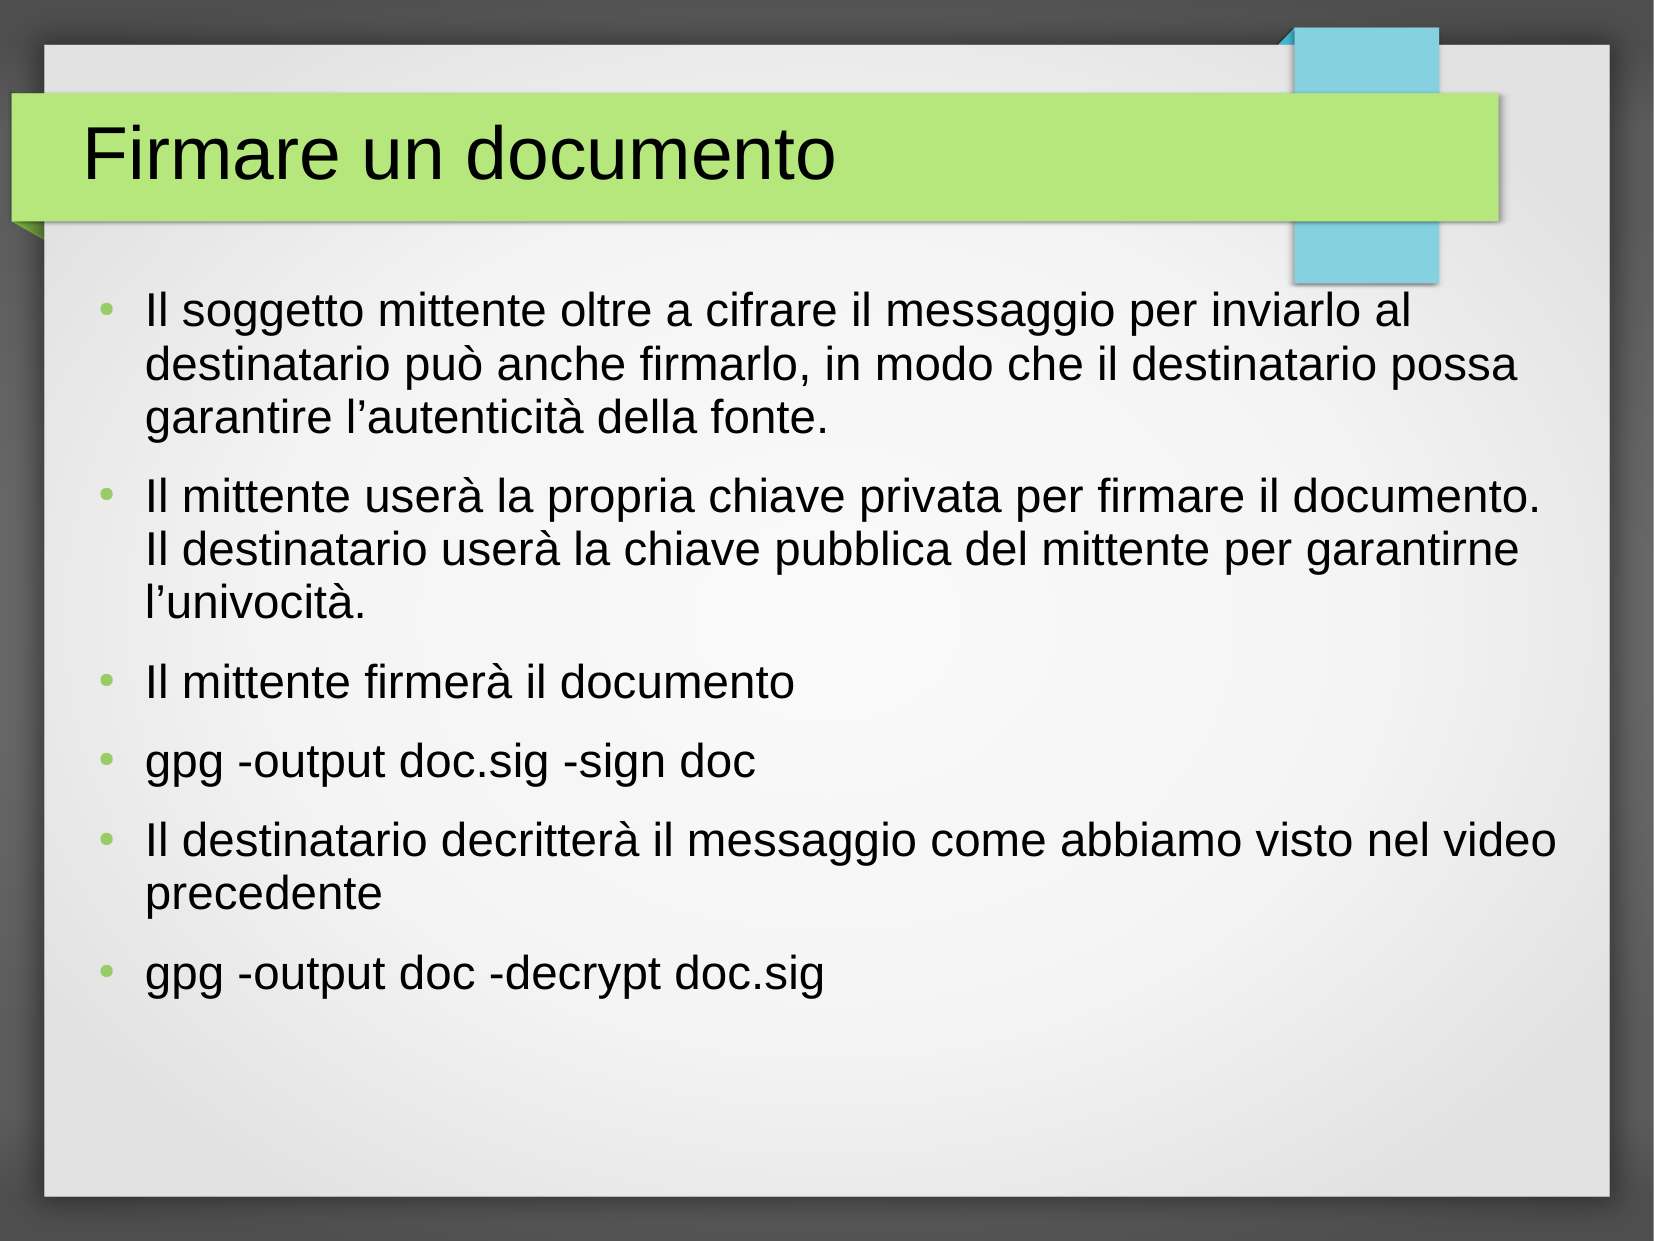

# Firmare un documento
Il soggetto mittente oltre a cifrare il messaggio per inviarlo al destinatario può anche firmarlo, in modo che il destinatario possa garantire l’autenticità della fonte.
Il mittente userà la propria chiave privata per firmare il documento. Il destinatario userà la chiave pubblica del mittente per garantirne l’univocità.
Il mittente firmerà il documento
gpg -output doc.sig -sign doc
Il destinatario decritterà il messaggio come abbiamo visto nel video precedente
gpg -output doc -decrypt doc.sig